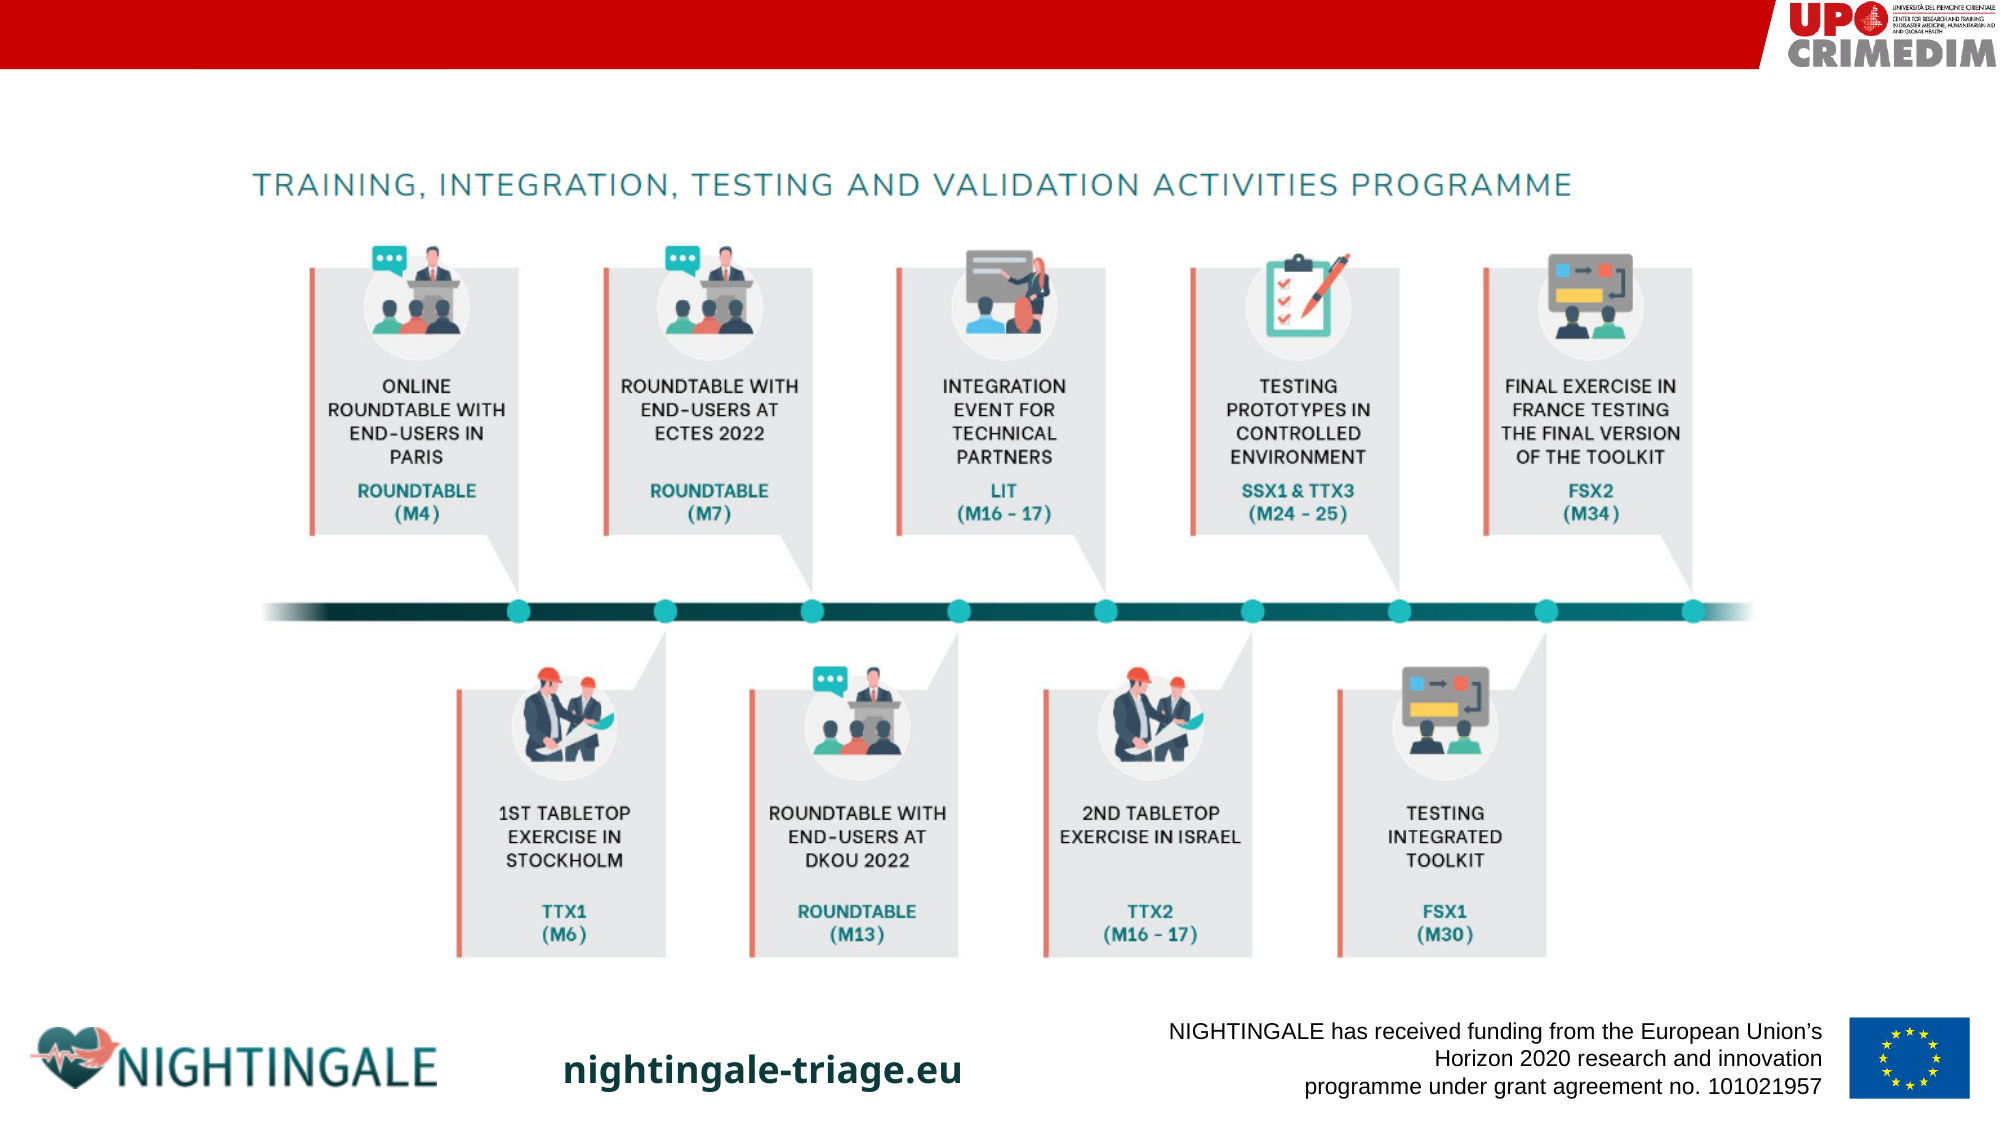

NIGHTINGALE has received funding from the European Union’s Horizon 2020 research and innovation
programme under grant agreement no. 101021957
nightingale-triage.eu